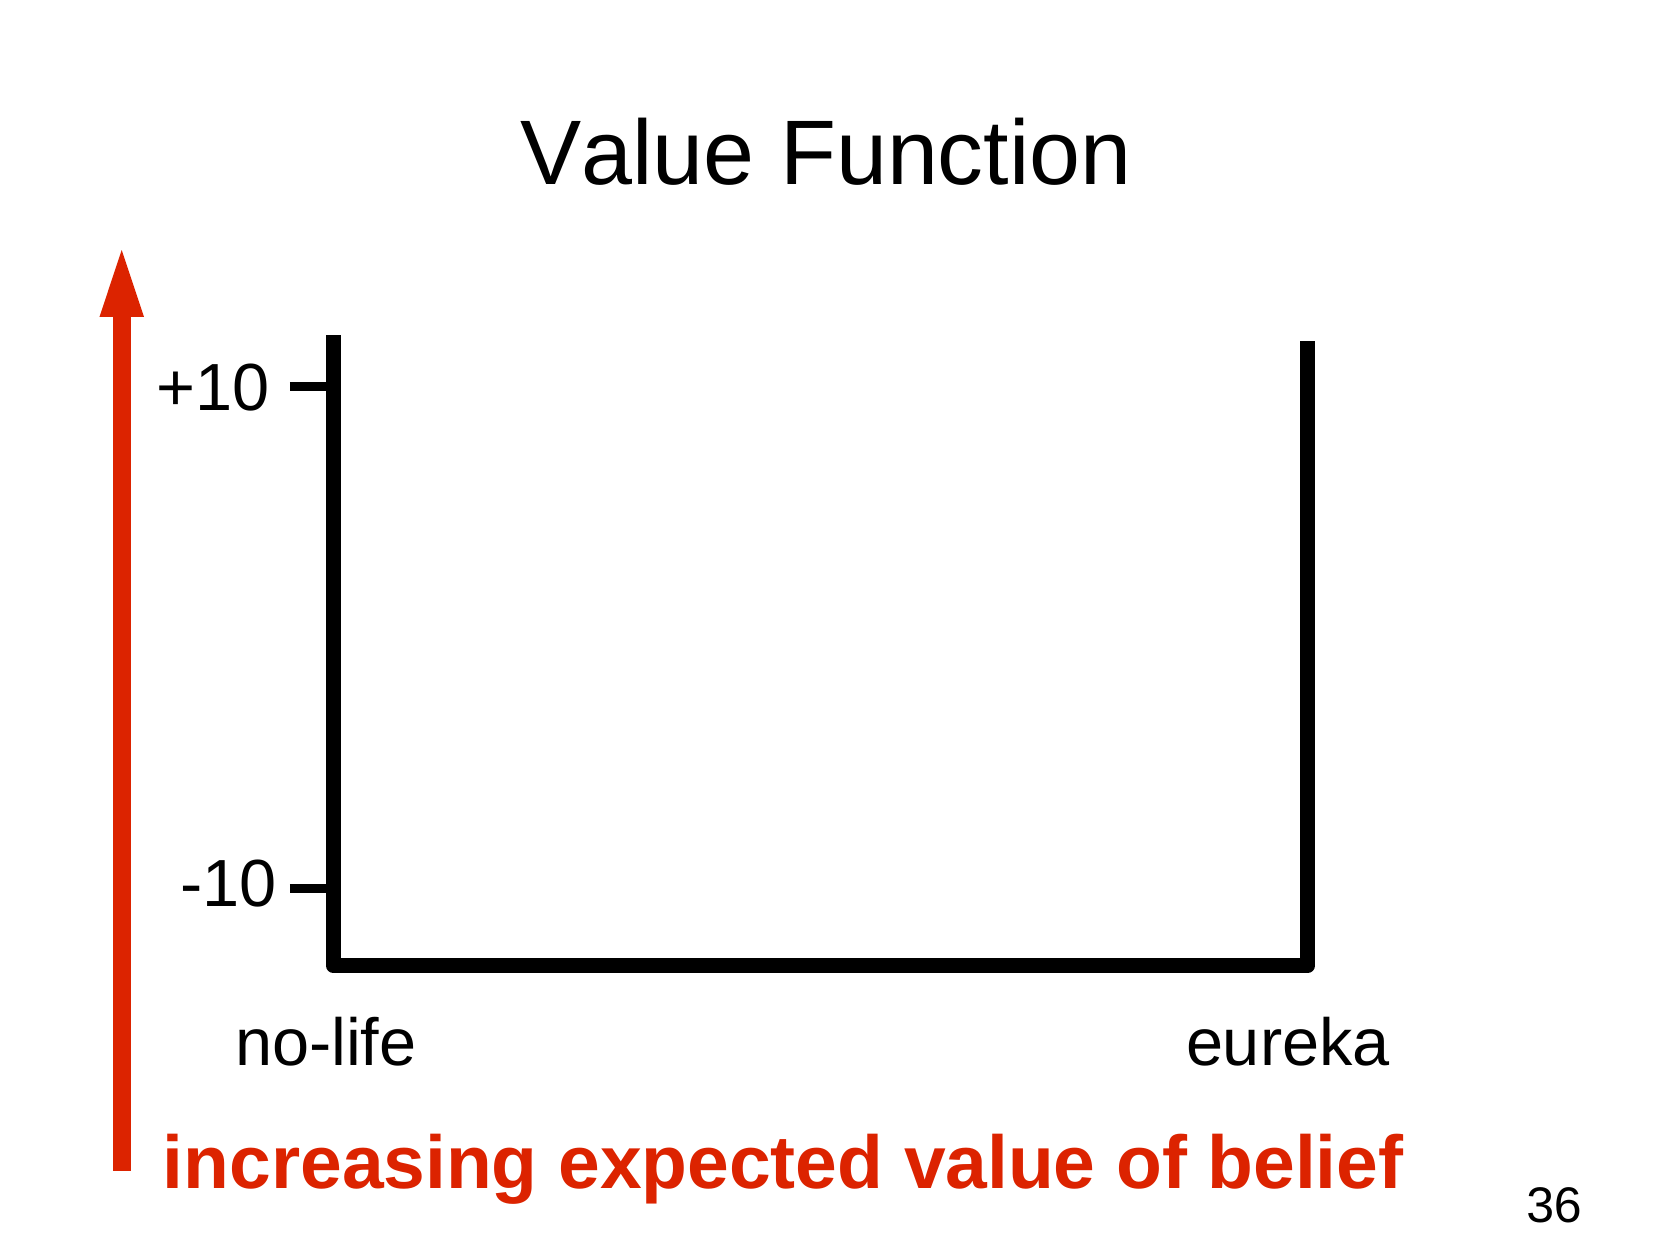

# Value Function
+10
-10
no-life
eureka
increasing expected value of belief